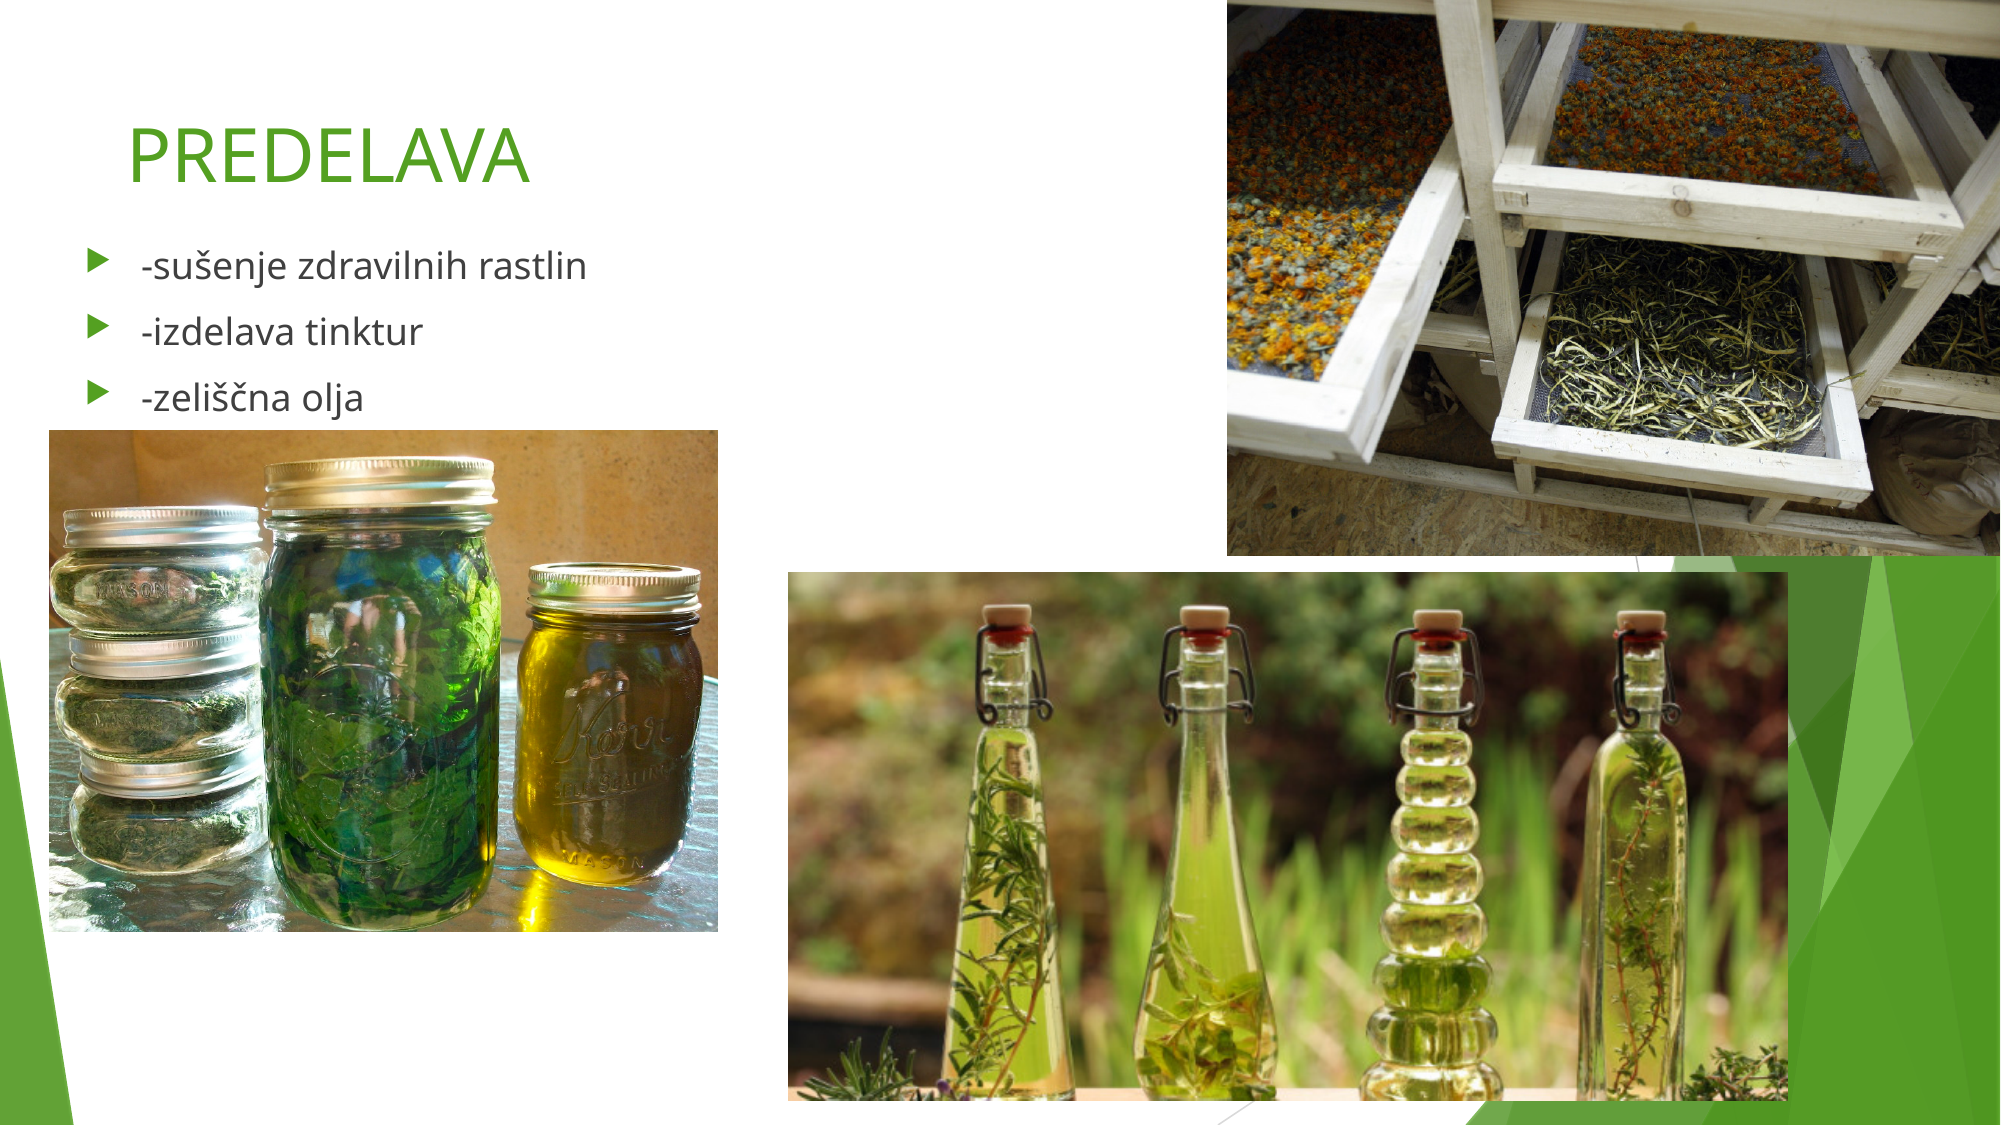

# PREDELAVA
-sušenje zdravilnih rastlin
-izdelava tinktur
-zeliščna olja